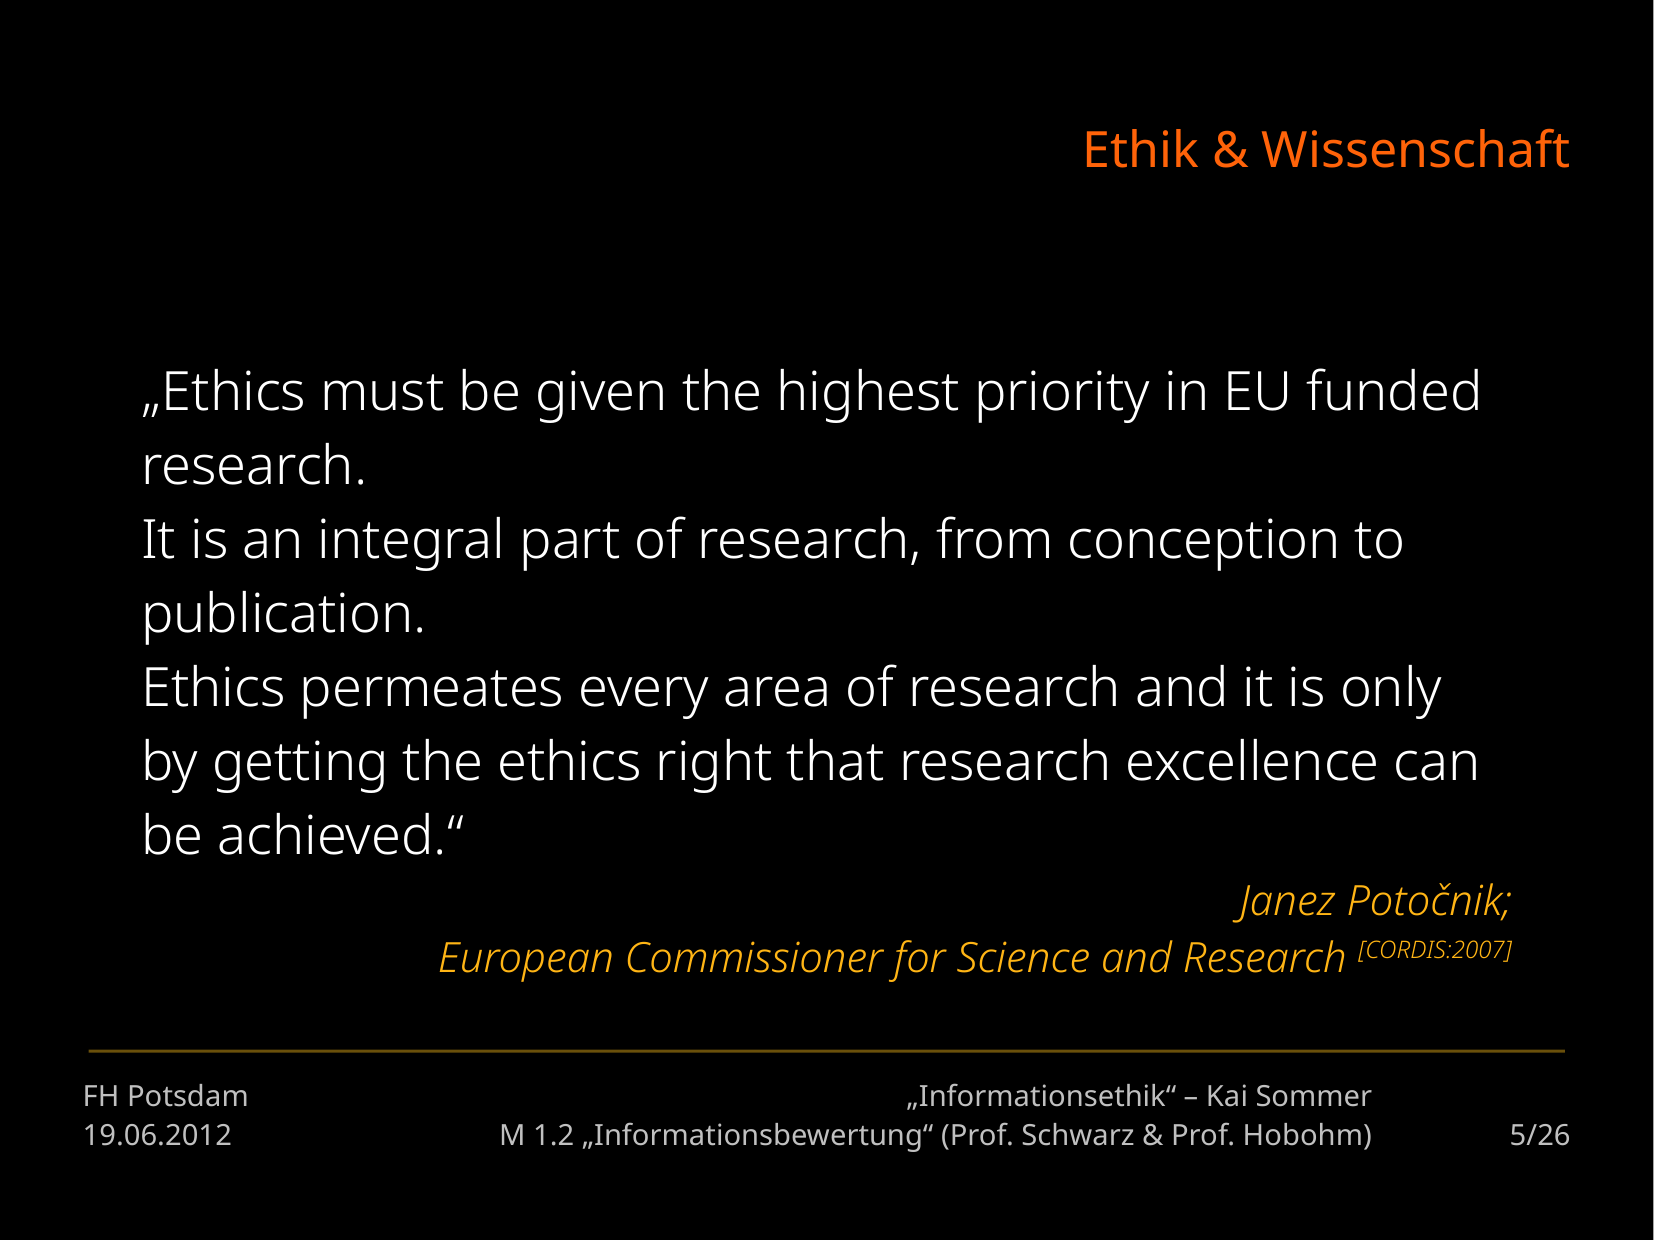

# Ethik & Wissenschaft
„Ethics must be given the highest priority in EU funded research.
It is an integral part of research, from conception to publication.
Ethics permeates every area of research and it is only by getting the ethics right that research excellence can be achieved.“
Janez Potočnik;
European Commissioner for Science and Research [CORDIS:2007]
5